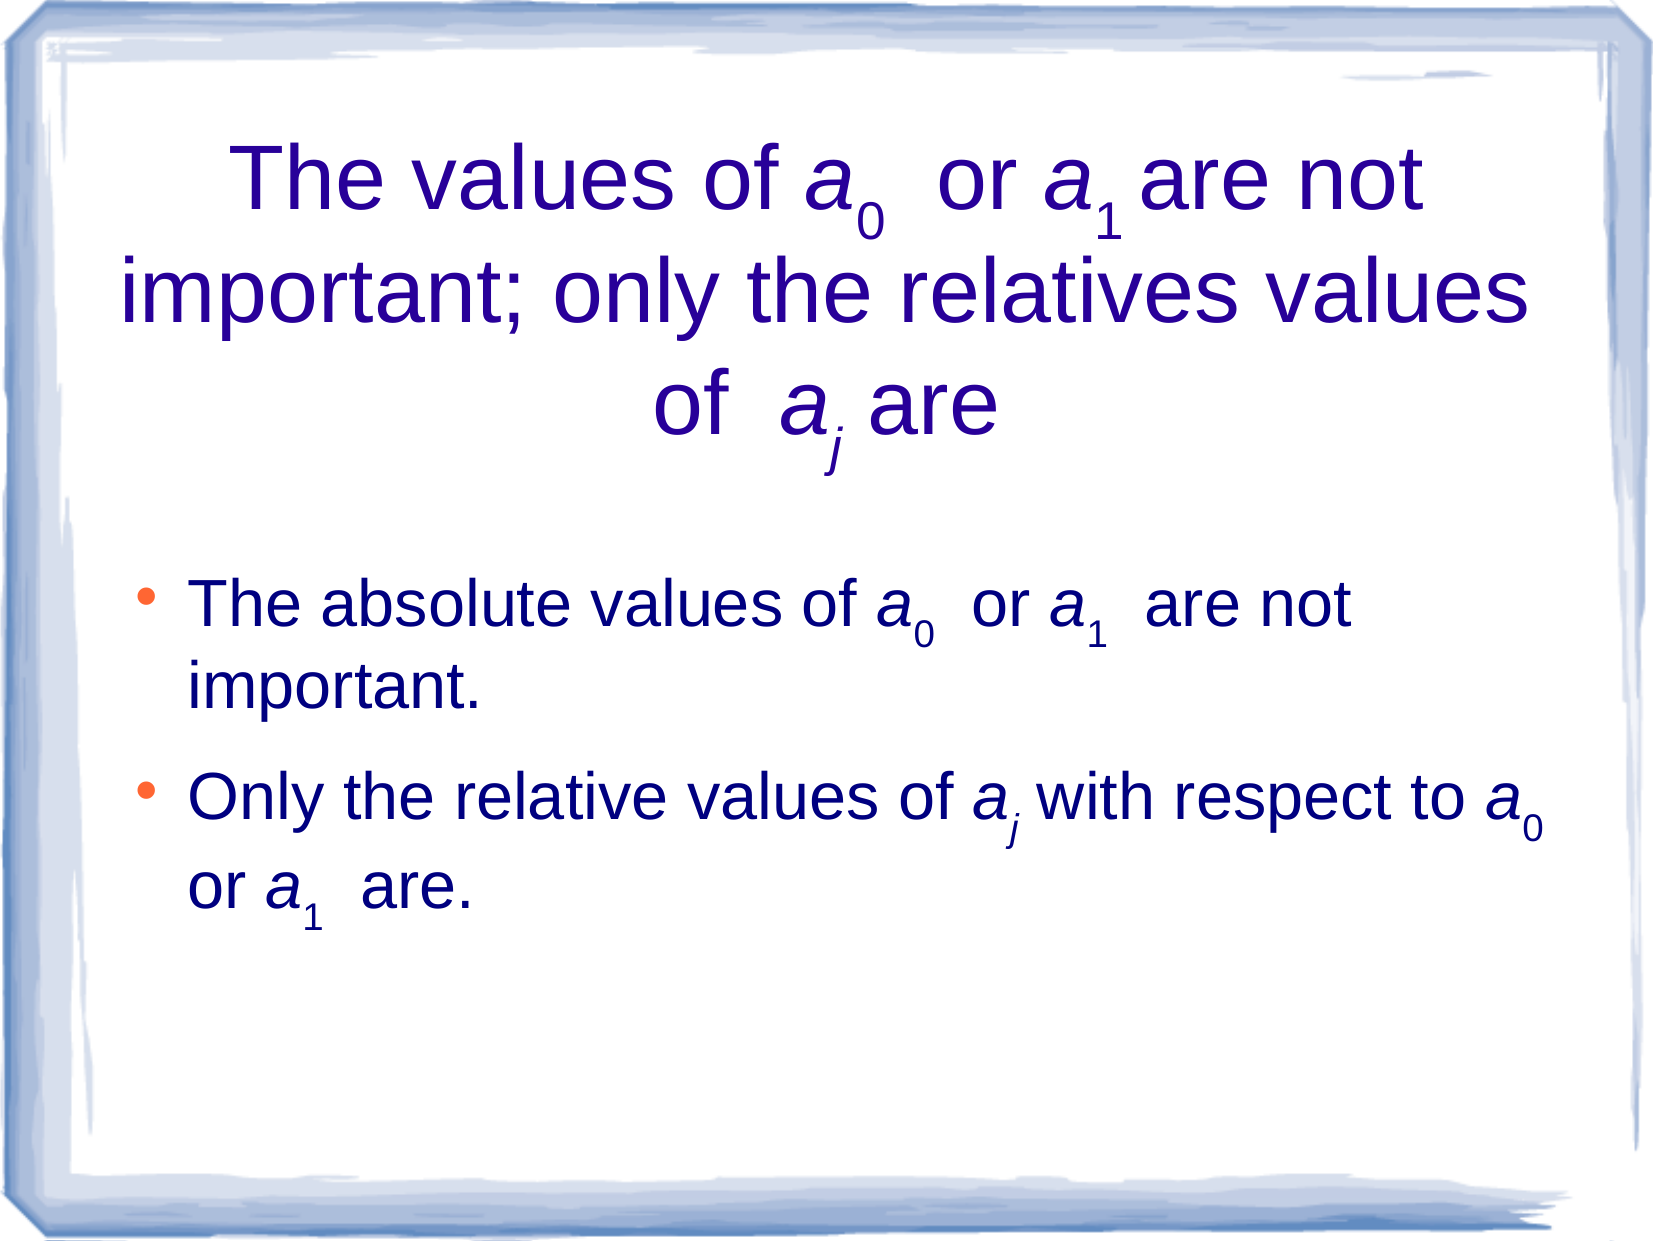

# The values of a0 or a1 are not important; only the relatives values of aj are
The absolute values of a0 or a1 are not important.
Only the relative values of aj with respect to a0 or a1 are.